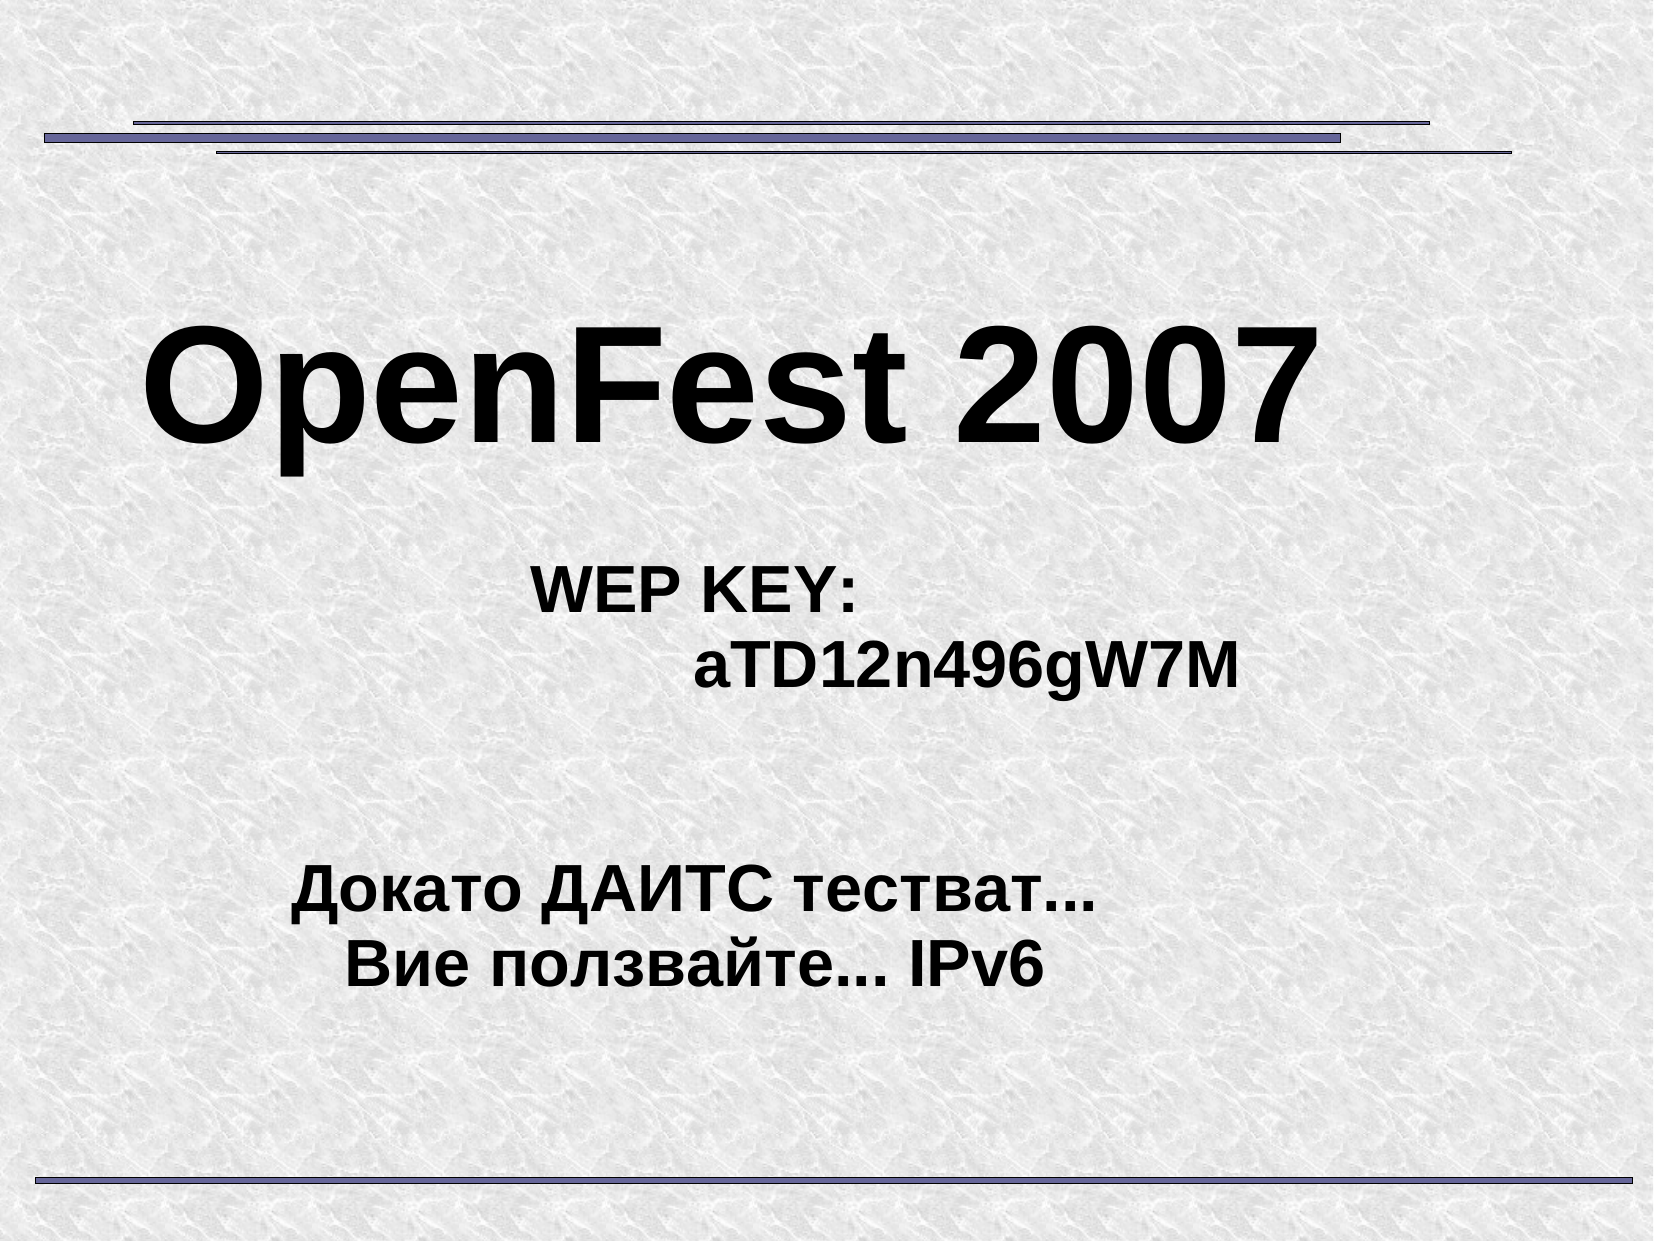

OpenFest 2007
WEP KEY:
							 aTD12n496gW7M
Докато ДАИТС тестват...
Вие ползвайте... IPv6